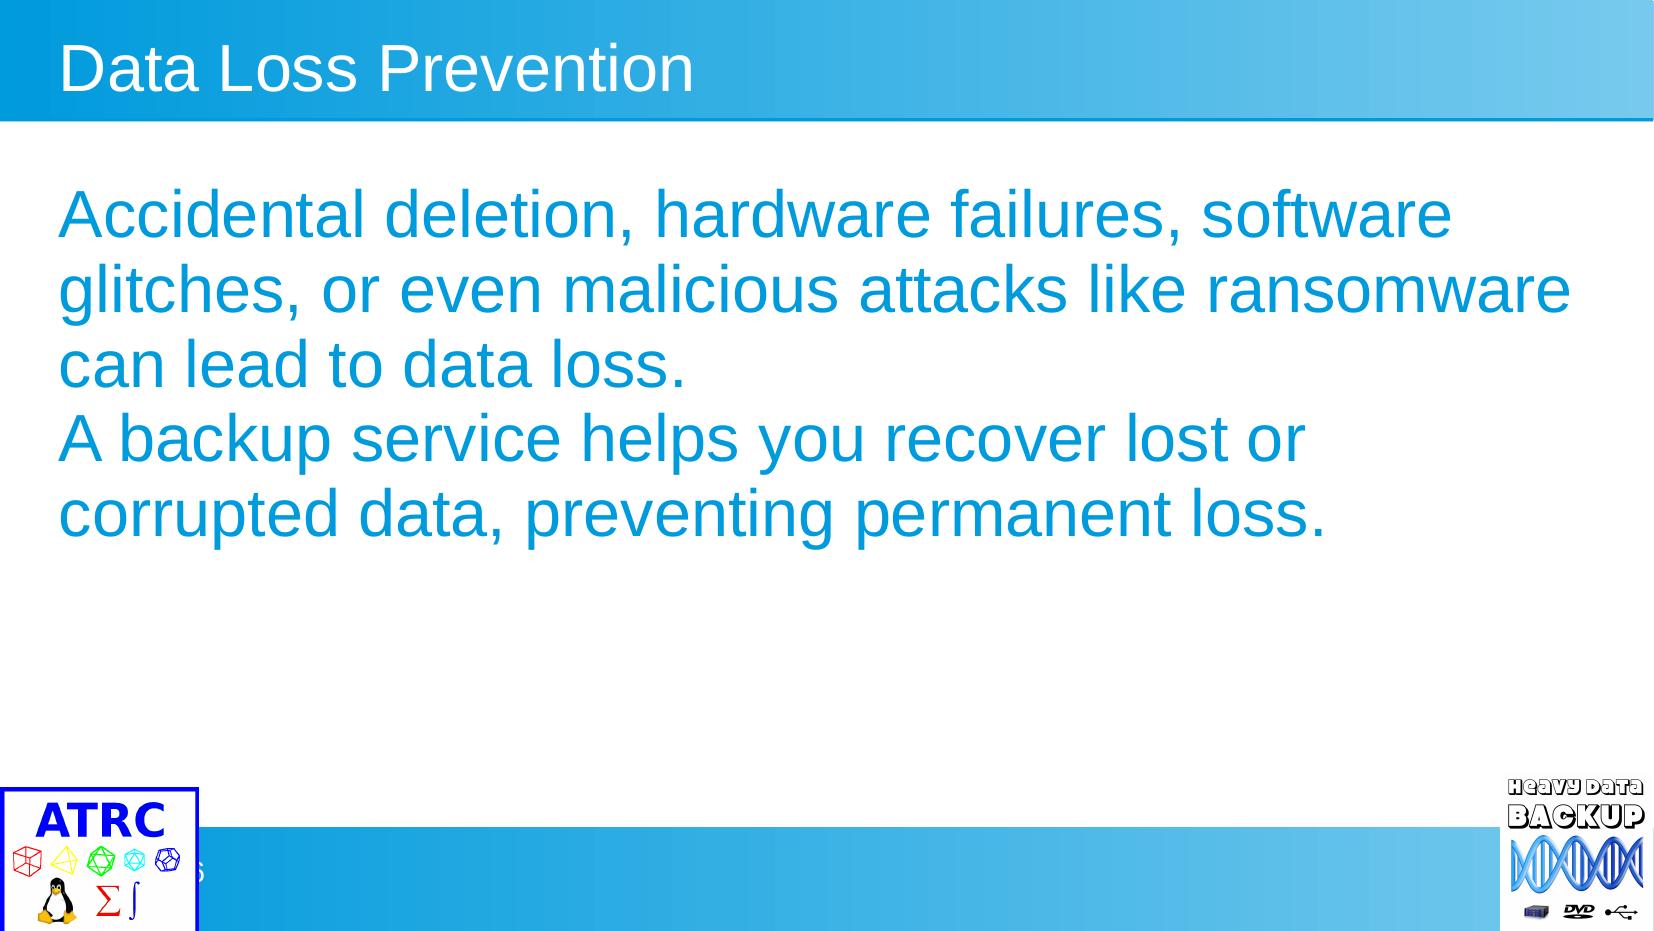

# Data Loss Prevention
Accidental deletion, hardware failures, software glitches, or even malicious attacks like ransomware can lead to data loss.
A backup service helps you recover lost or corrupted data, preventing permanent loss.
3